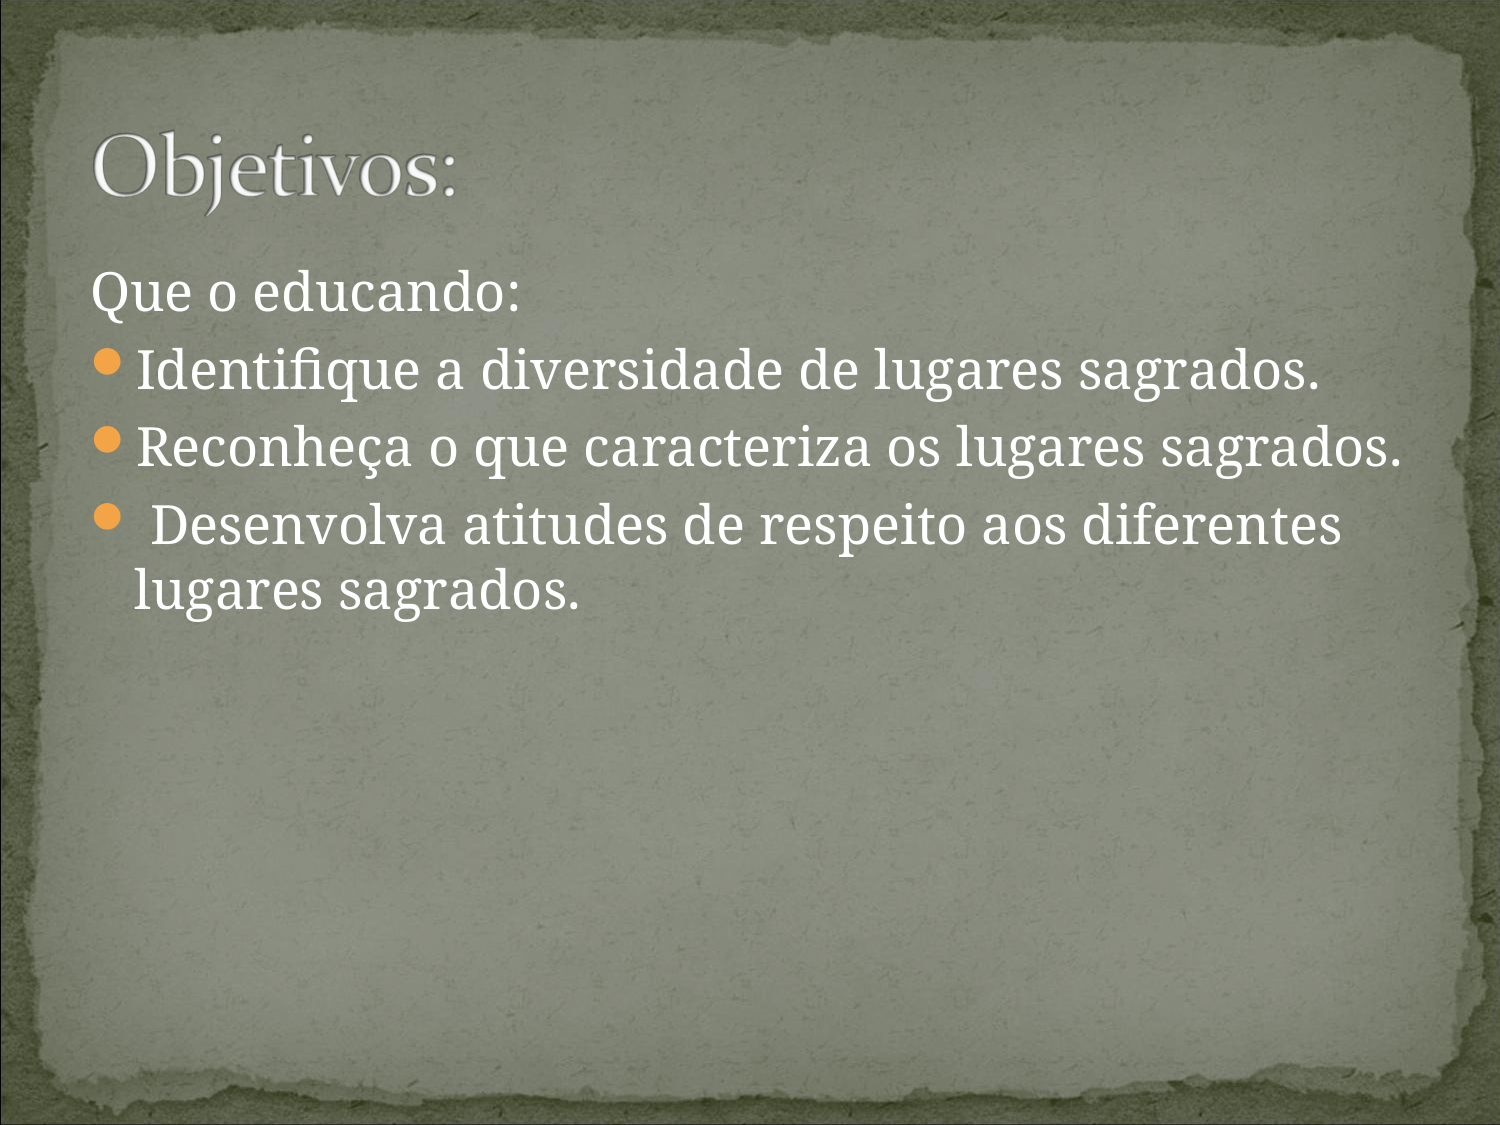

# Que o educando:
Identifique a diversidade de lugares sagrados.
Reconheça o que caracteriza os lugares sagrados.
 Desenvolva atitudes de respeito aos diferentes lugares sagrados.